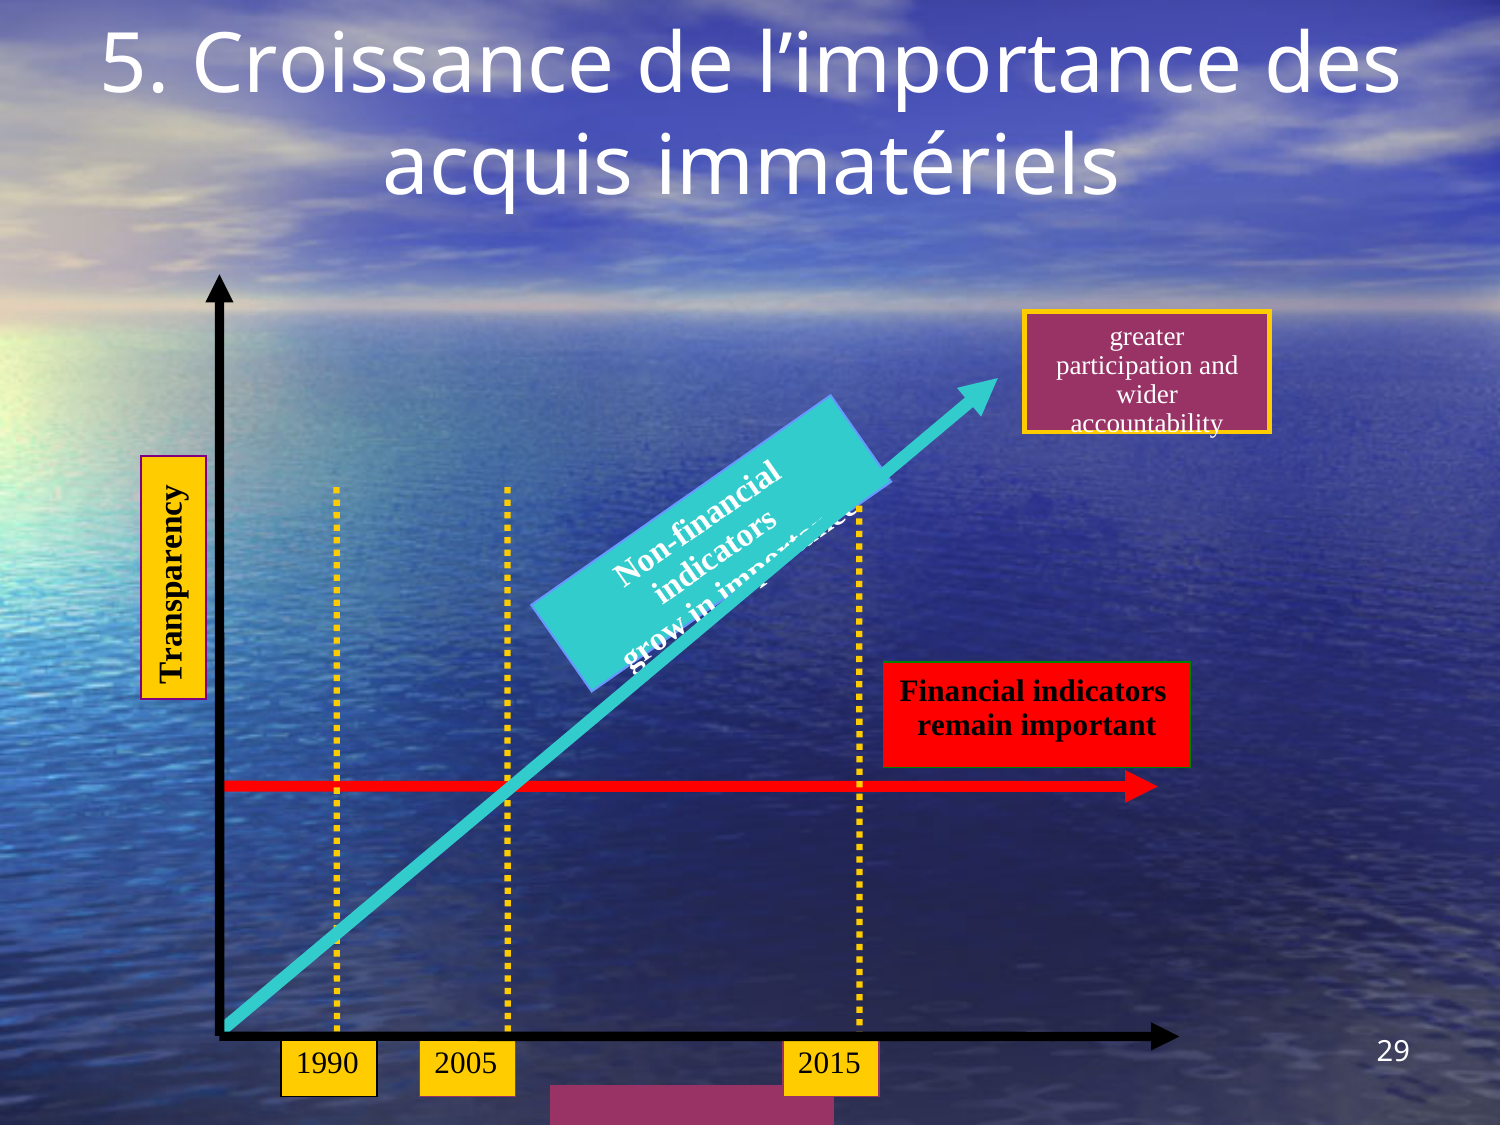

5. Croissance de l’importance des acquis immatériels
greater
participation and
wider accountability
Non-financial indicators
grow in importance
Transparency
Financial indicators
remain important
1990
2005
2015